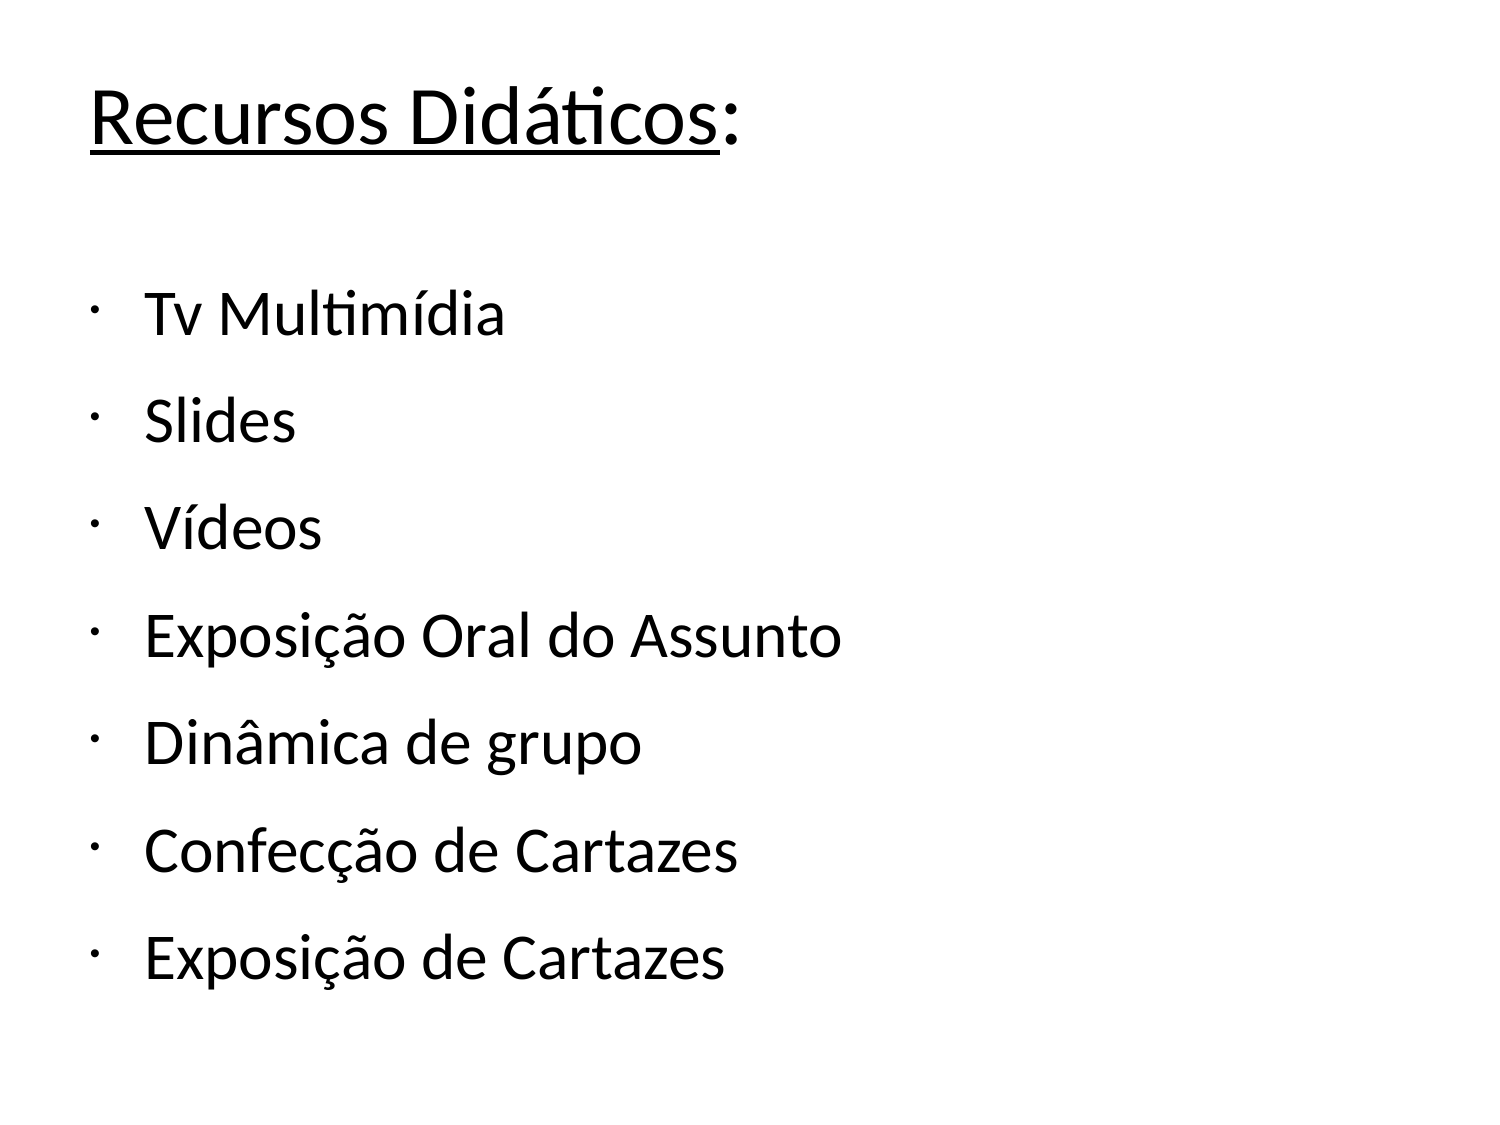

# Recursos Didáticos:
Tv Multimídia
Slides
Vídeos
Exposição Oral do Assunto
Dinâmica de grupo
Confecção de Cartazes
Exposição de Cartazes